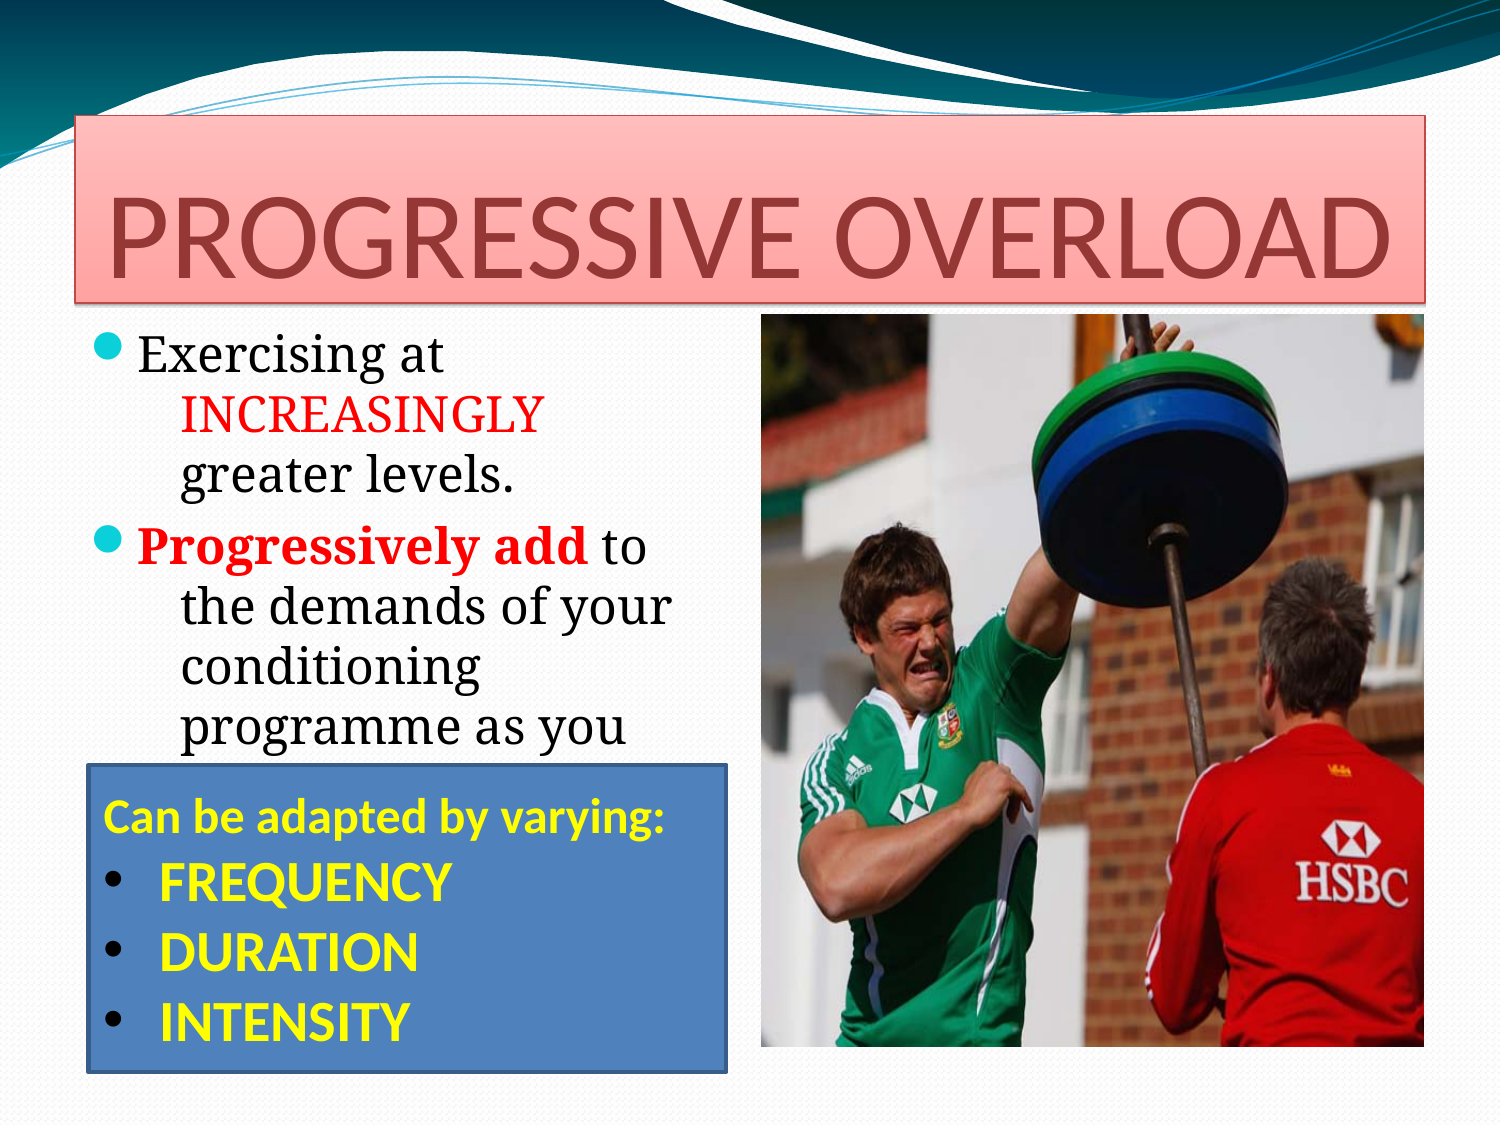

# PROGRESSIVE OVERLOAD
Exercising at INCREASINGLY greater levels.
Progressively add to the demands of your conditioning programme as you improve.
Can be adapted by varying:
FREQUENCY
DURATION
INTENSITY